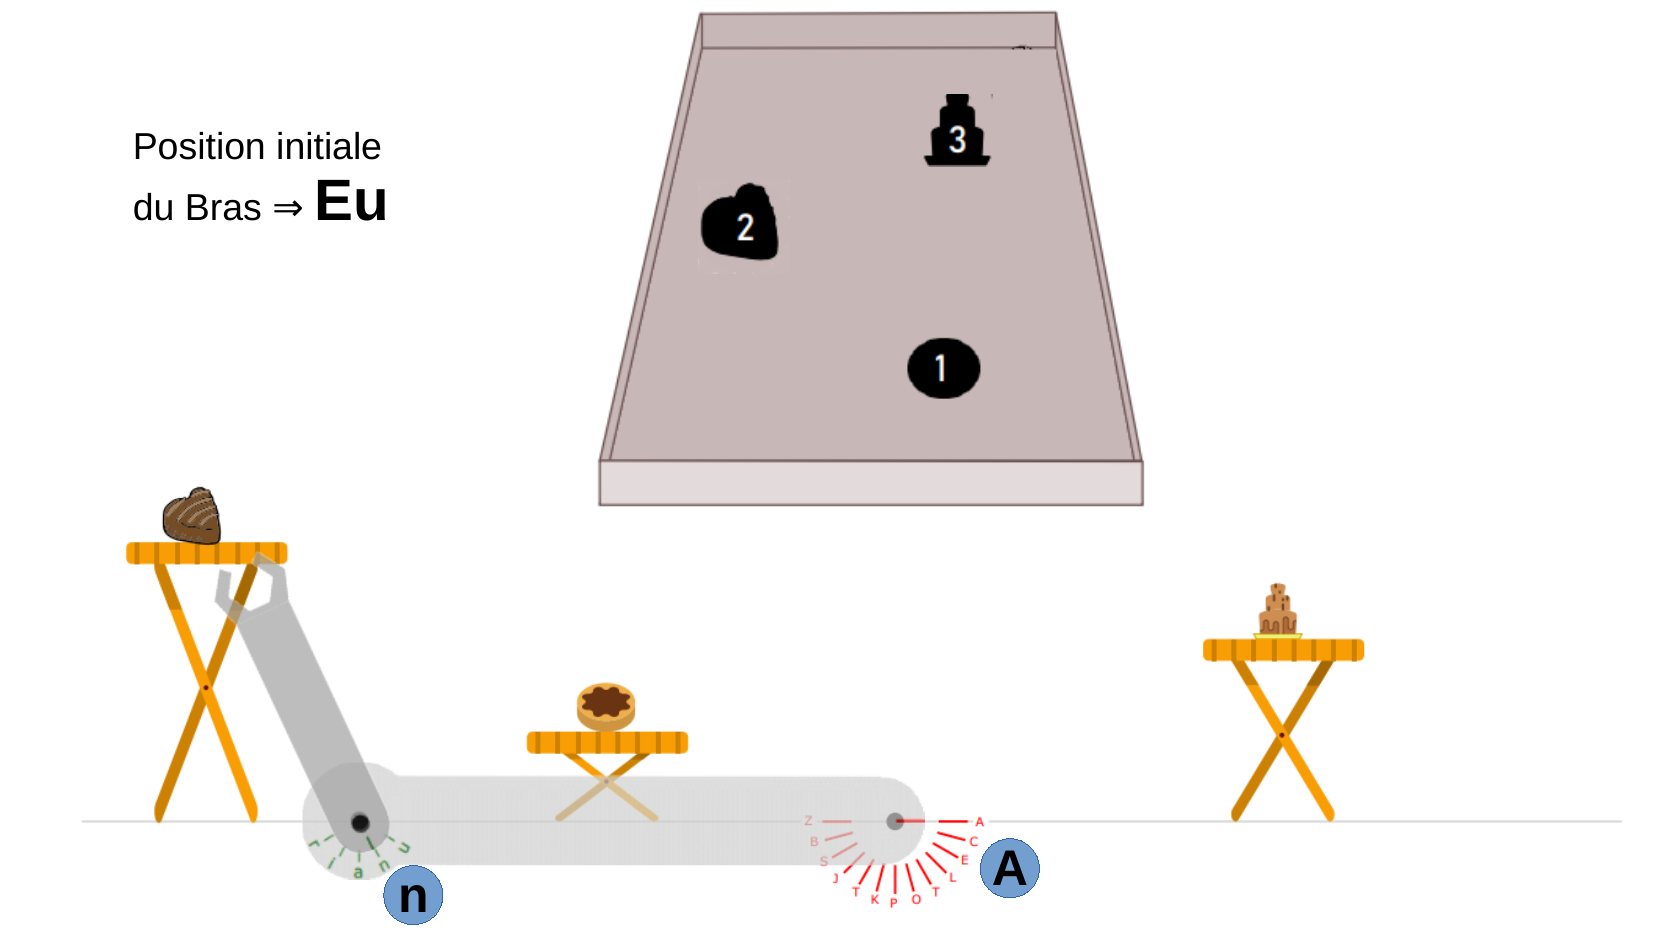

4
Position initiale du Bras ⇒ Eu
A
n